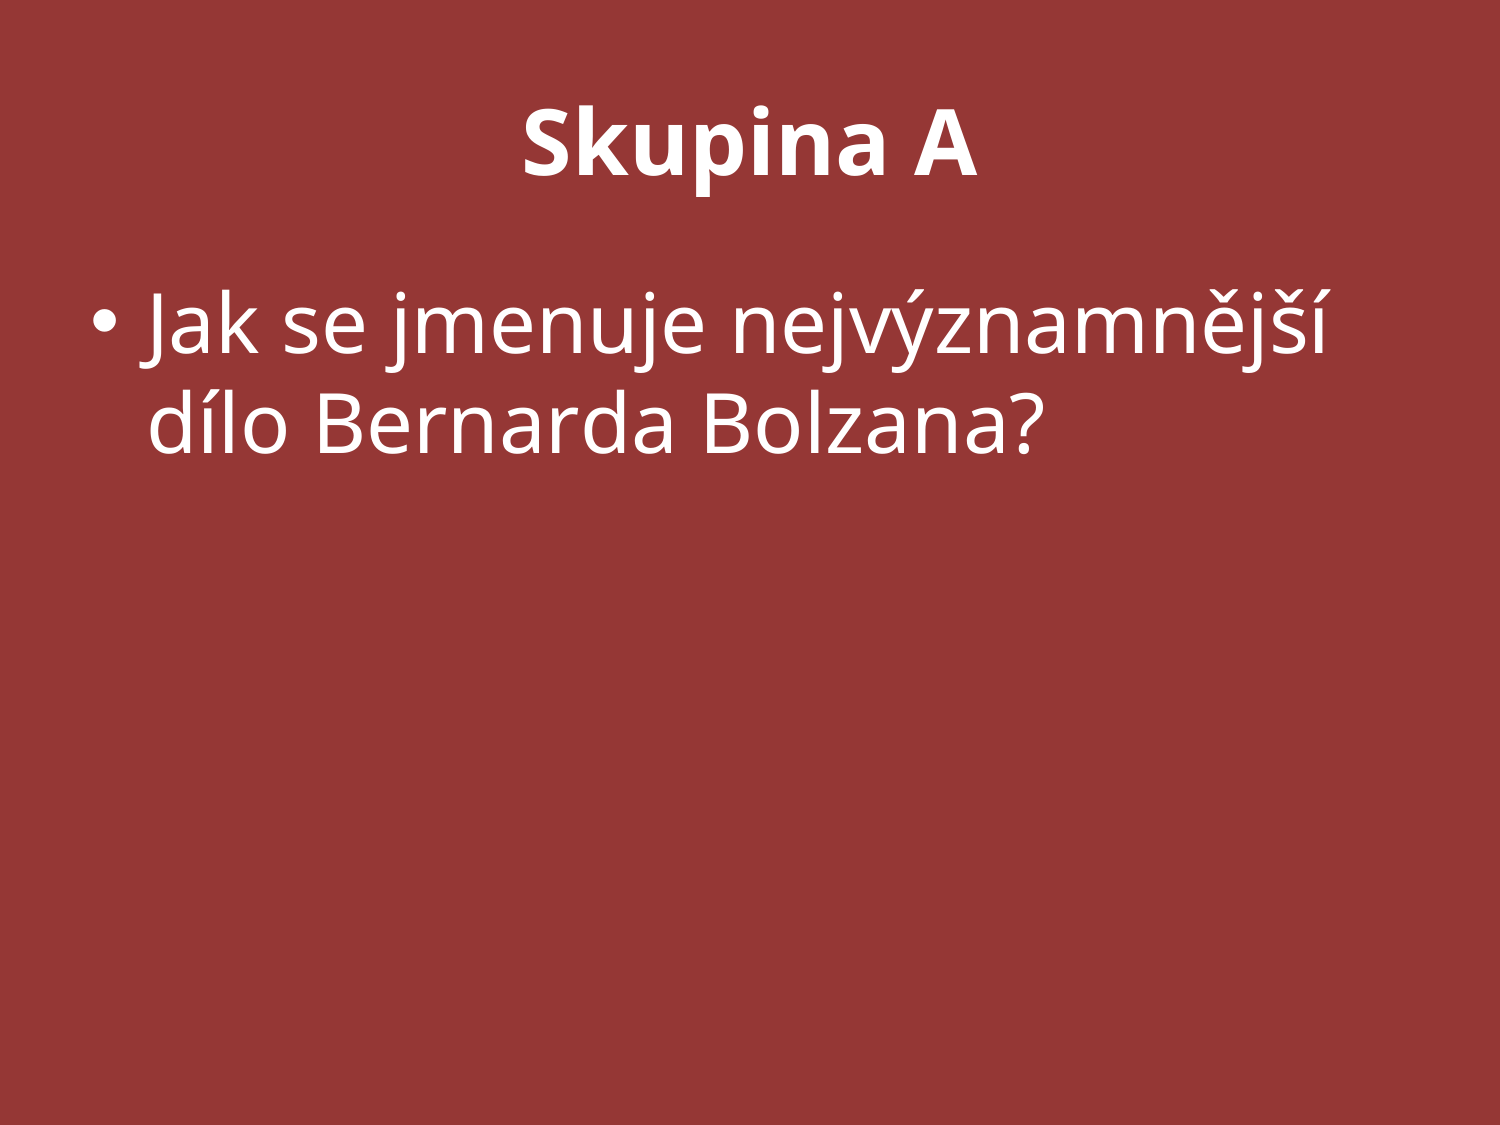

# Skupina A
Jak se jmenuje nejvýznamnější dílo Bernarda Bolzana?